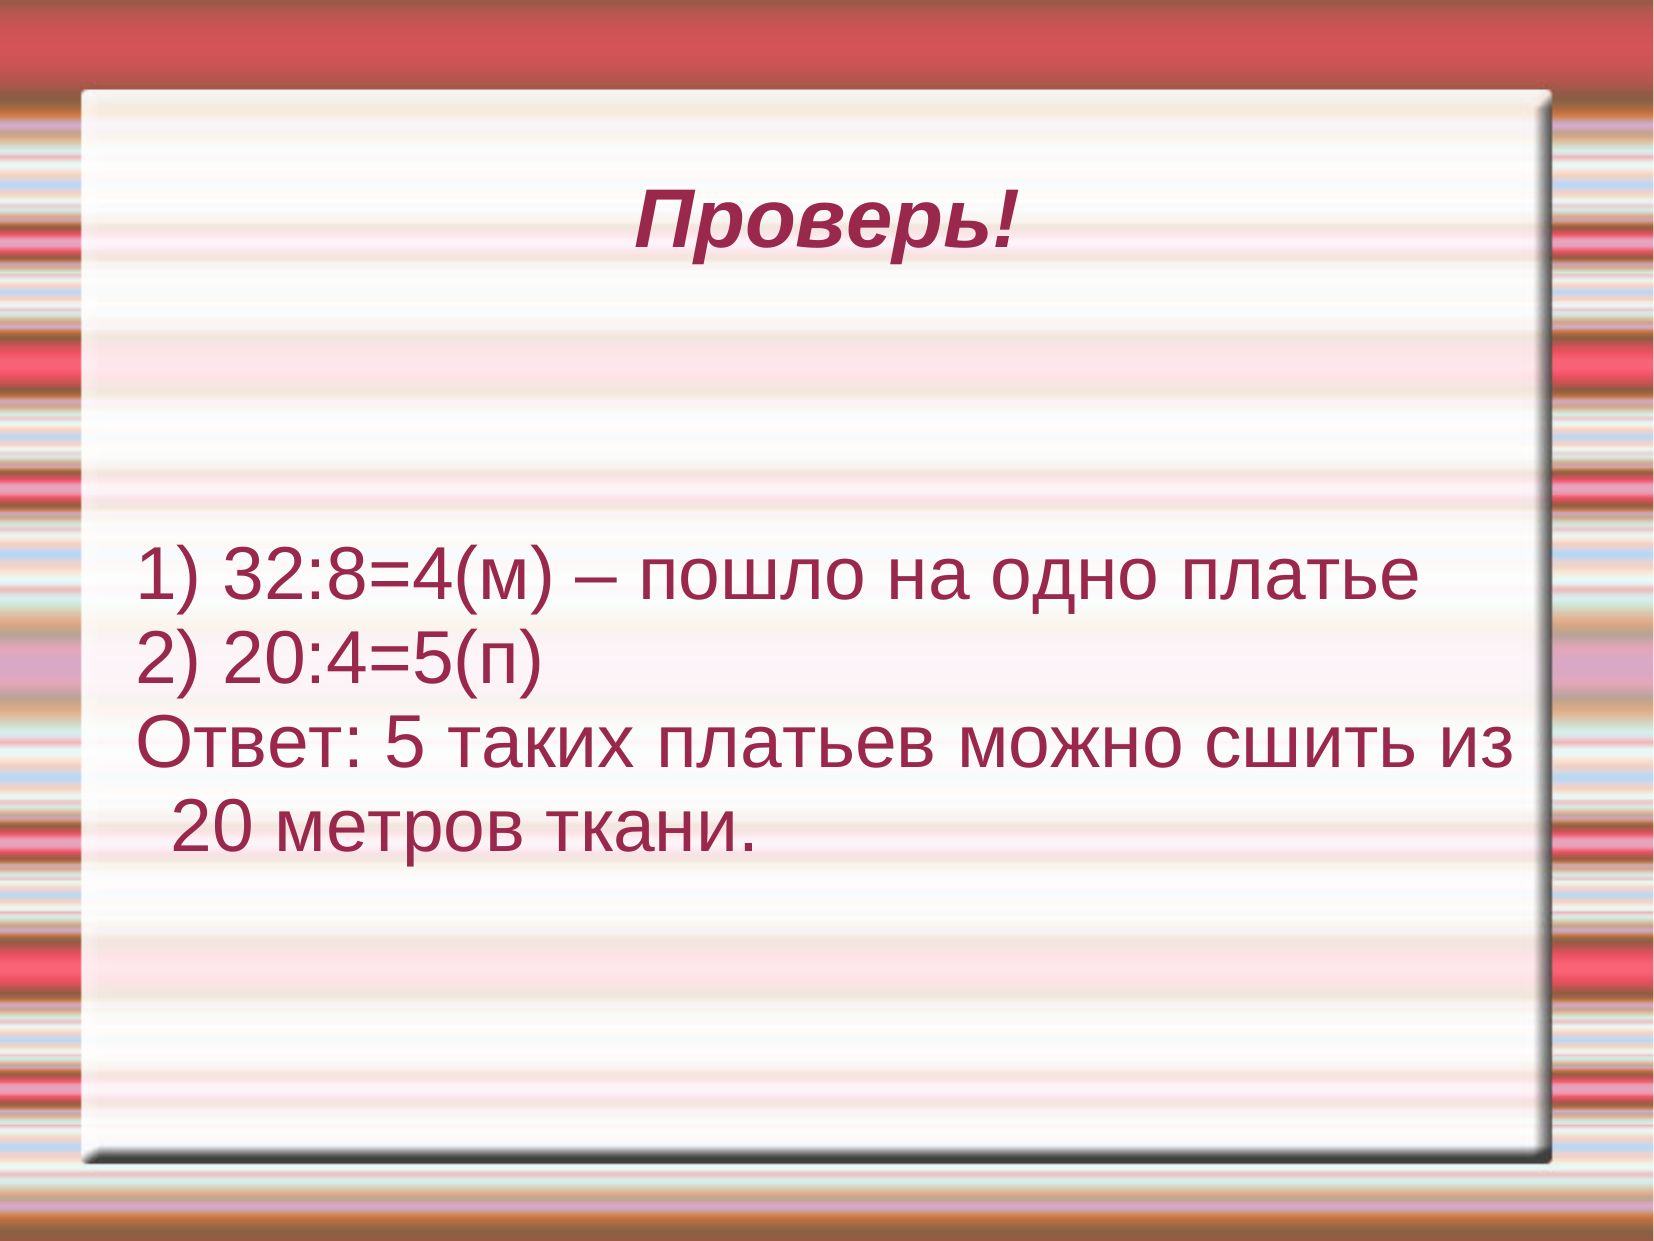

# Проверь!
1) 32:8=4(м) – пошло на одно платье
2) 20:4=5(п)
Ответ: 5 таких платьев можно сшить из 20 метров ткани.